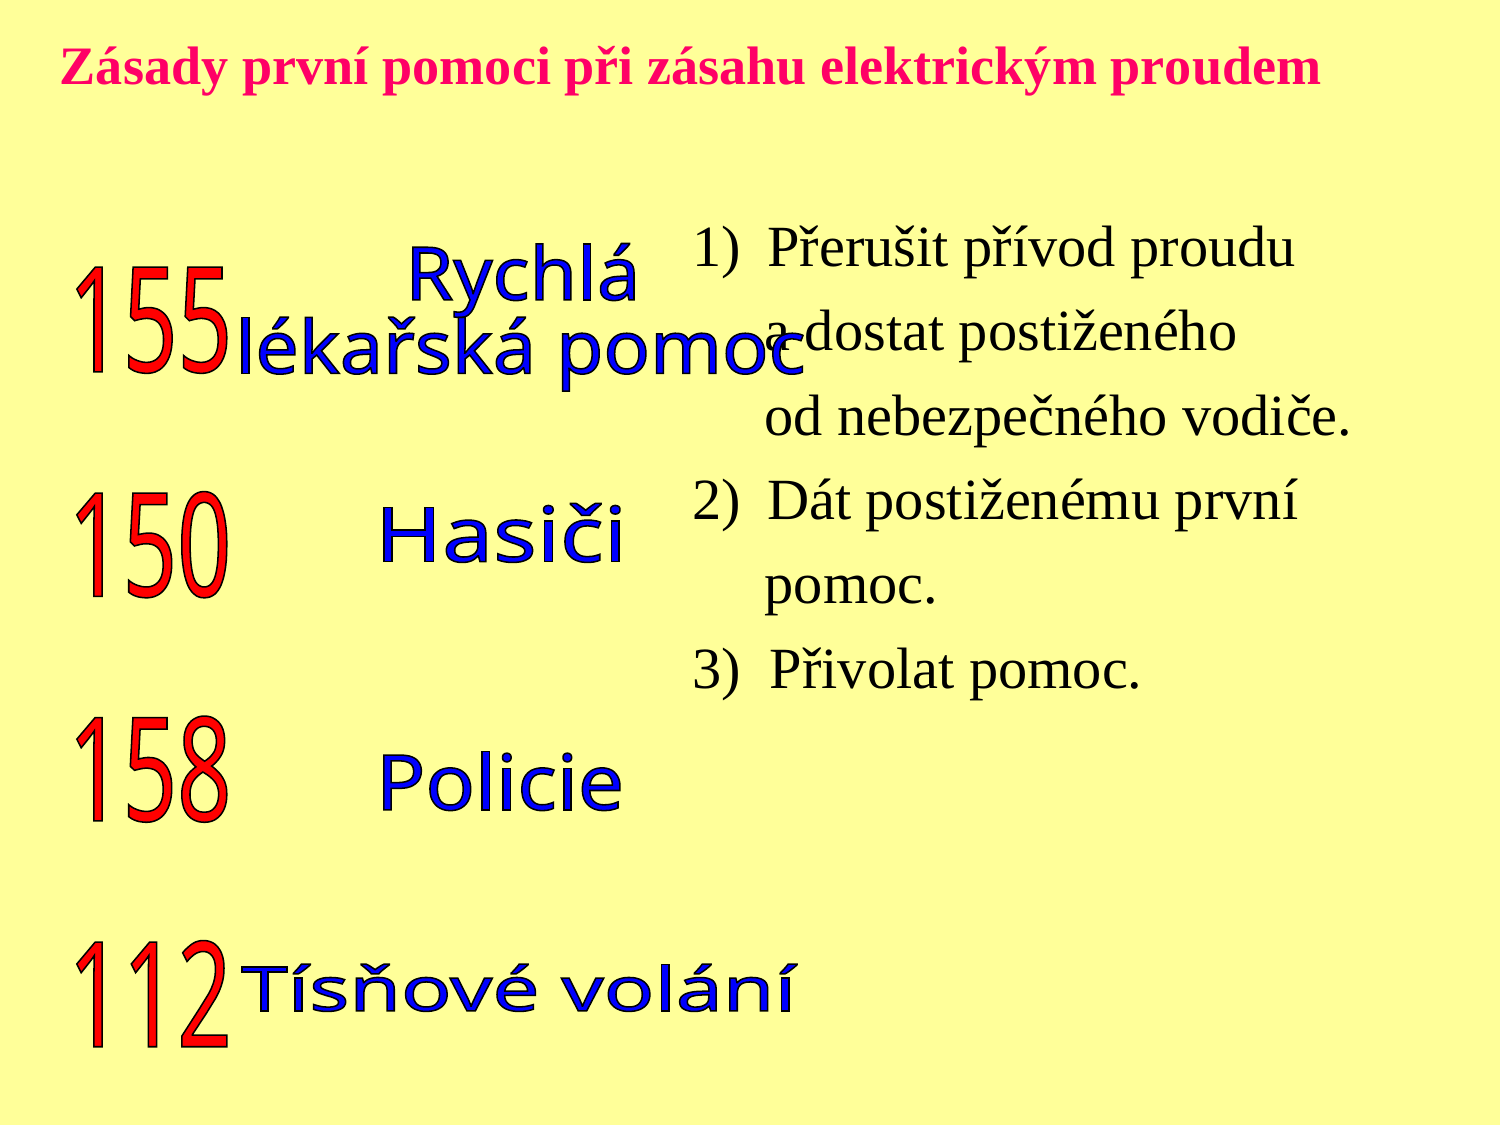

Zásady první pomoci při zásahu elektrickým proudem
Přerušit přívod proudu
 a dostat postiženého
 od nebezpečného vodiče.
Dát postiženému první
 pomoc.
3) Přivolat pomoc.
Rychlá
lékařská pomoc
155
150
Hasiči
158
Policie
112
Tísňové volání